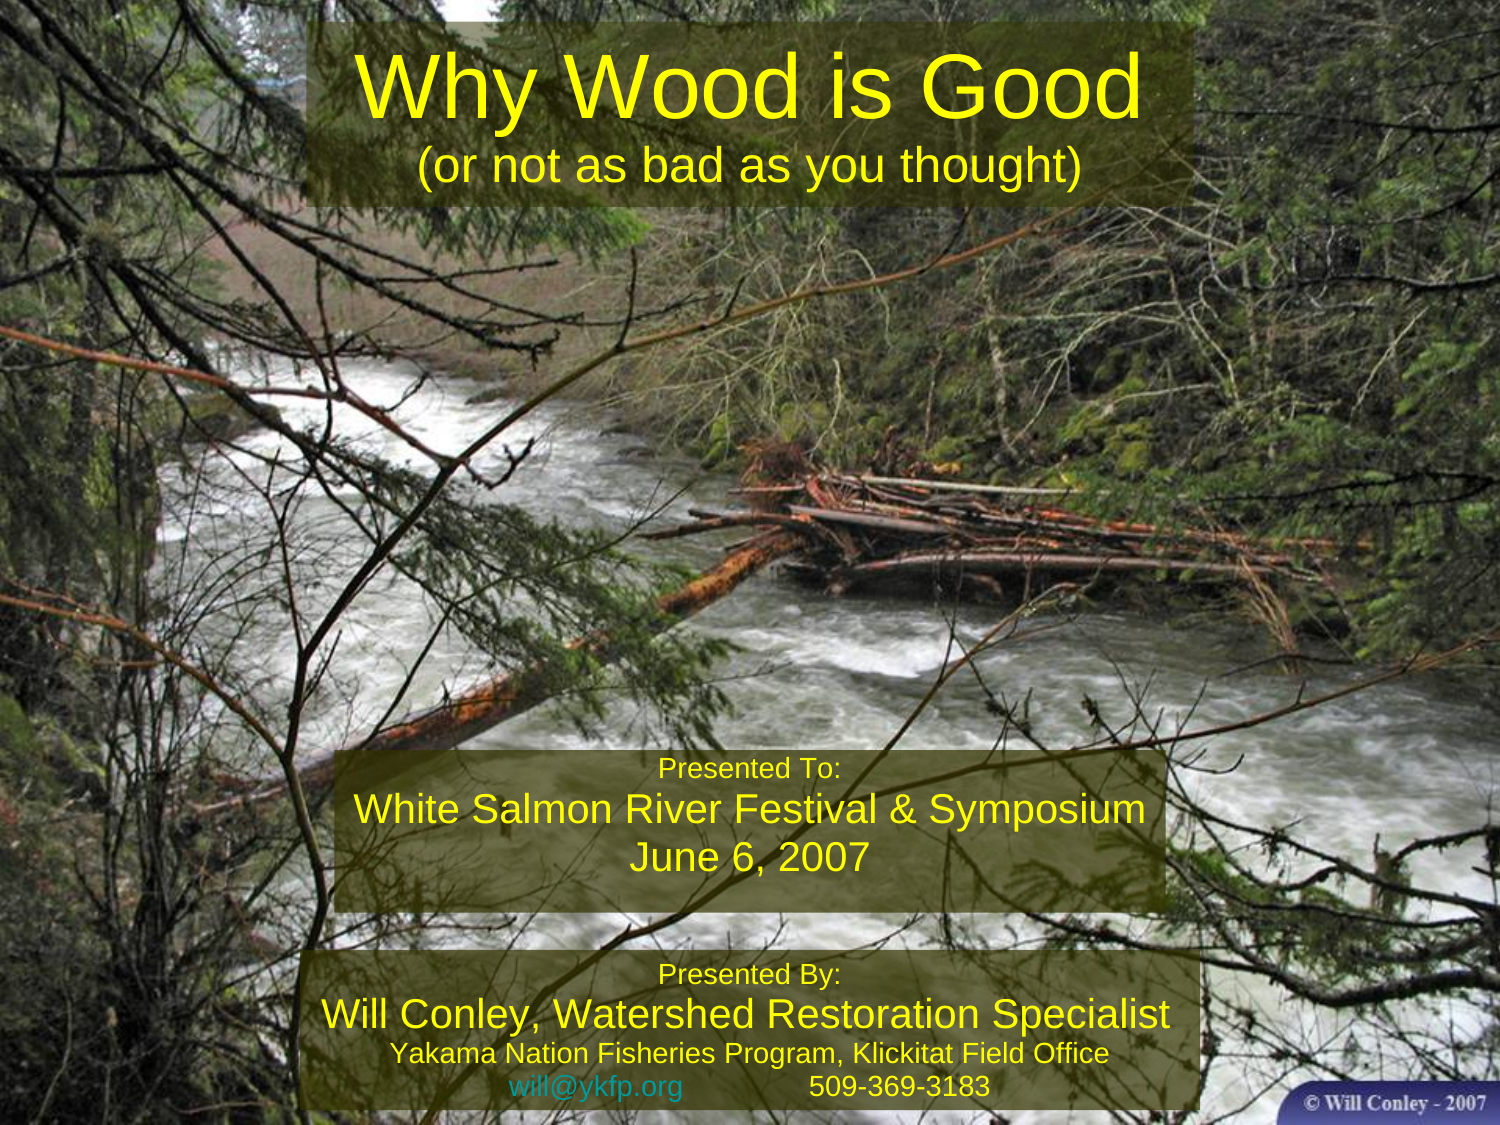

# Why Wood is Good (or not as bad as you thought)
Presented To:
White Salmon River Festival & Symposium
June 6, 2007
Presented By:
Will Conley, Watershed Restoration Specialist
Yakama Nation Fisheries Program, Klickitat Field Office
will@ykfp.org	509-369-3183